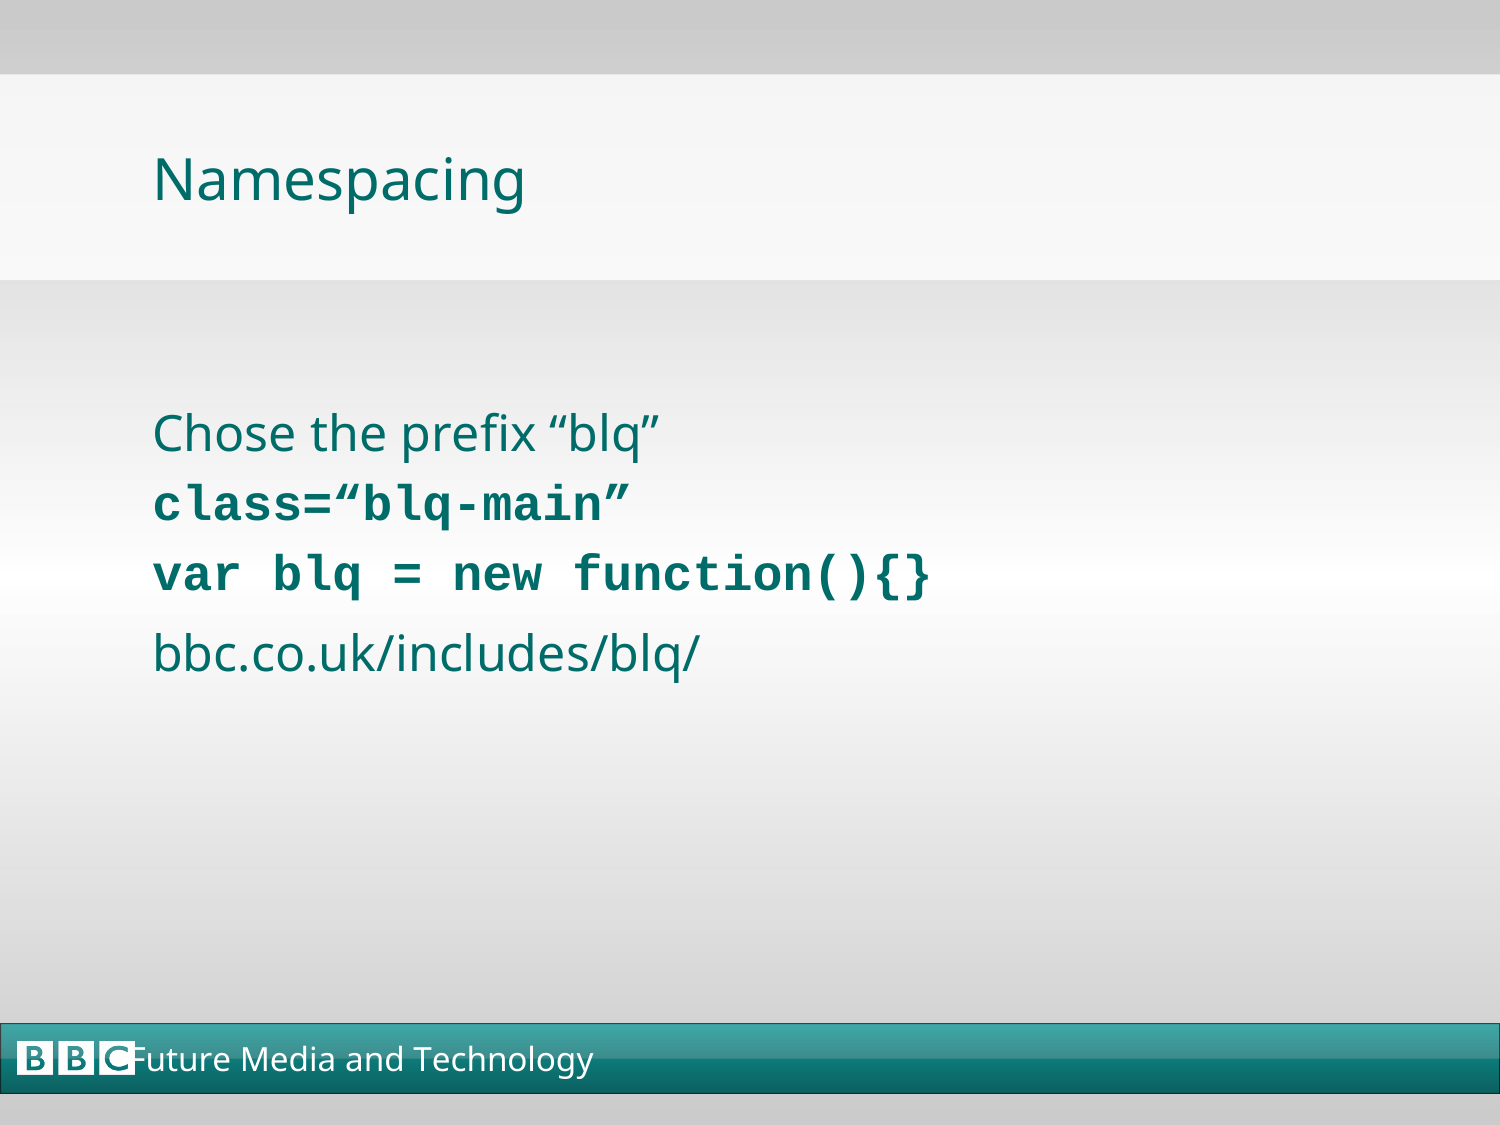

# Namespacing
Chose the prefix “blq”
class=“blq-main”
var blq = new function(){}
bbc.co.uk/includes/blq/